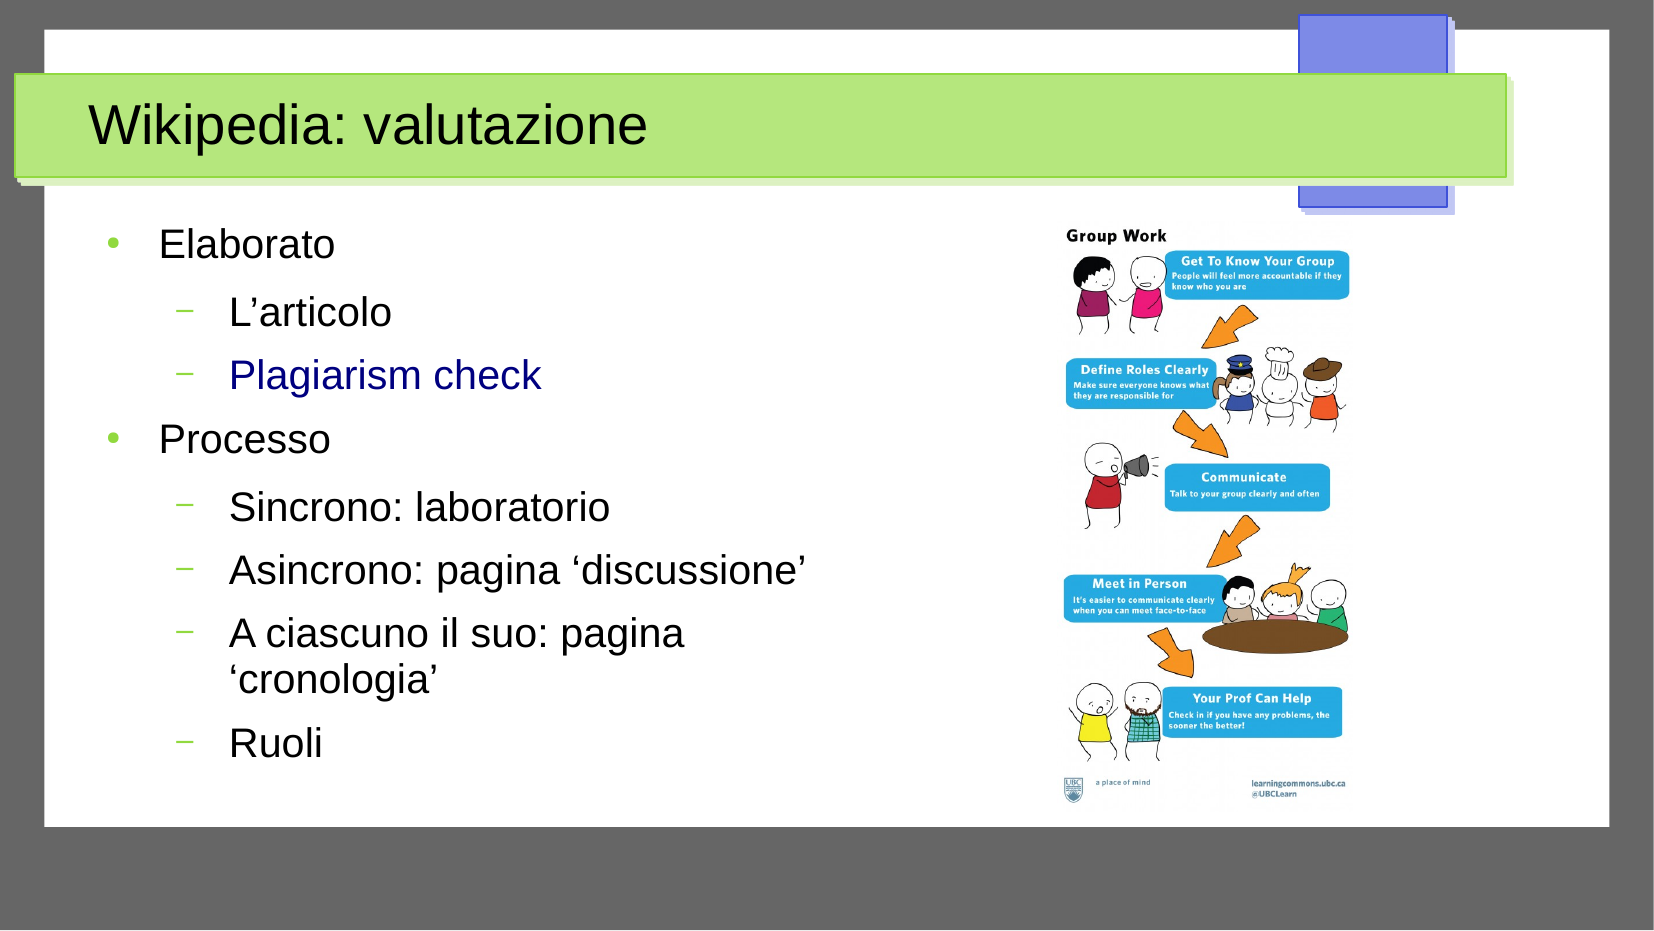

# Wikipedia: valutazione
Elaborato
L’articolo
Plagiarism check
Processo
Sincrono: laboratorio
Asincrono: pagina ‘discussione’
A ciascuno il suo: pagina ‘cronologia’
Ruoli